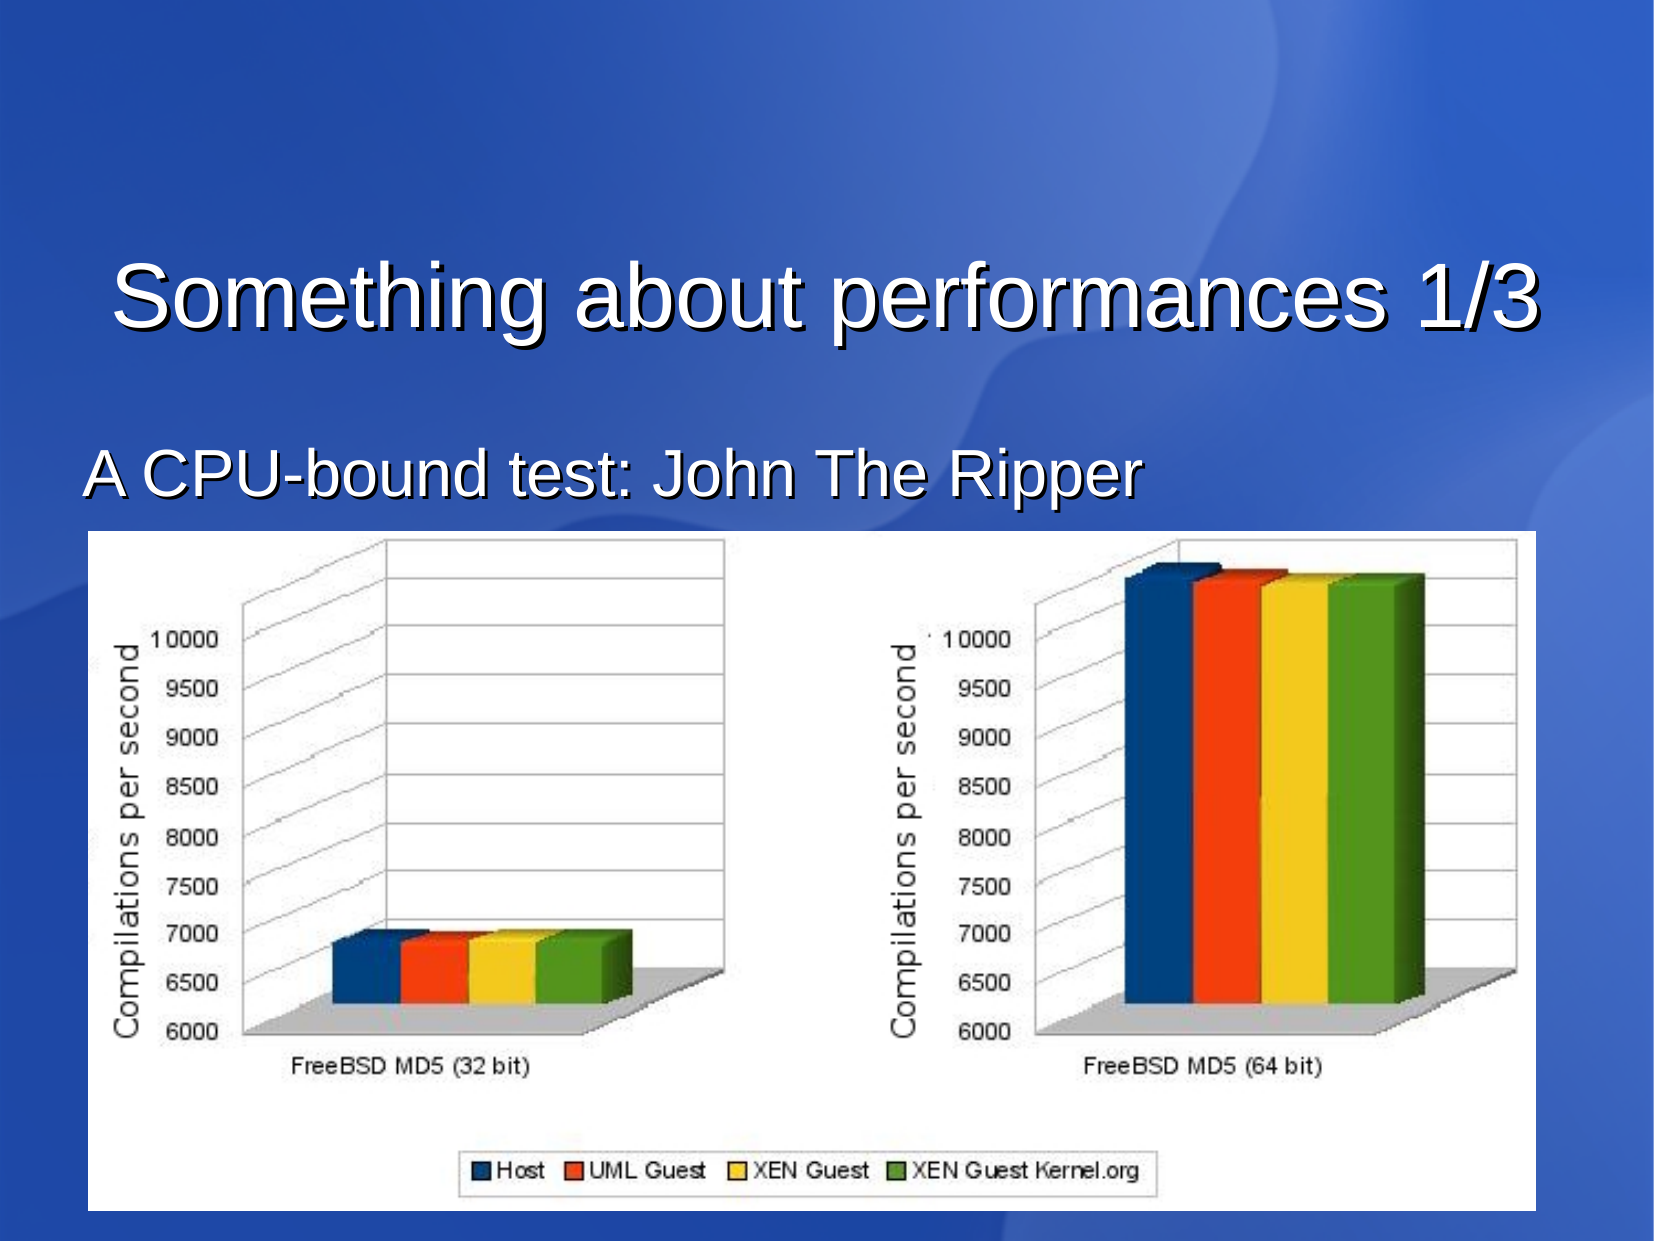

# Something about performances 1/3
A CPU-bound test: John The Ripper